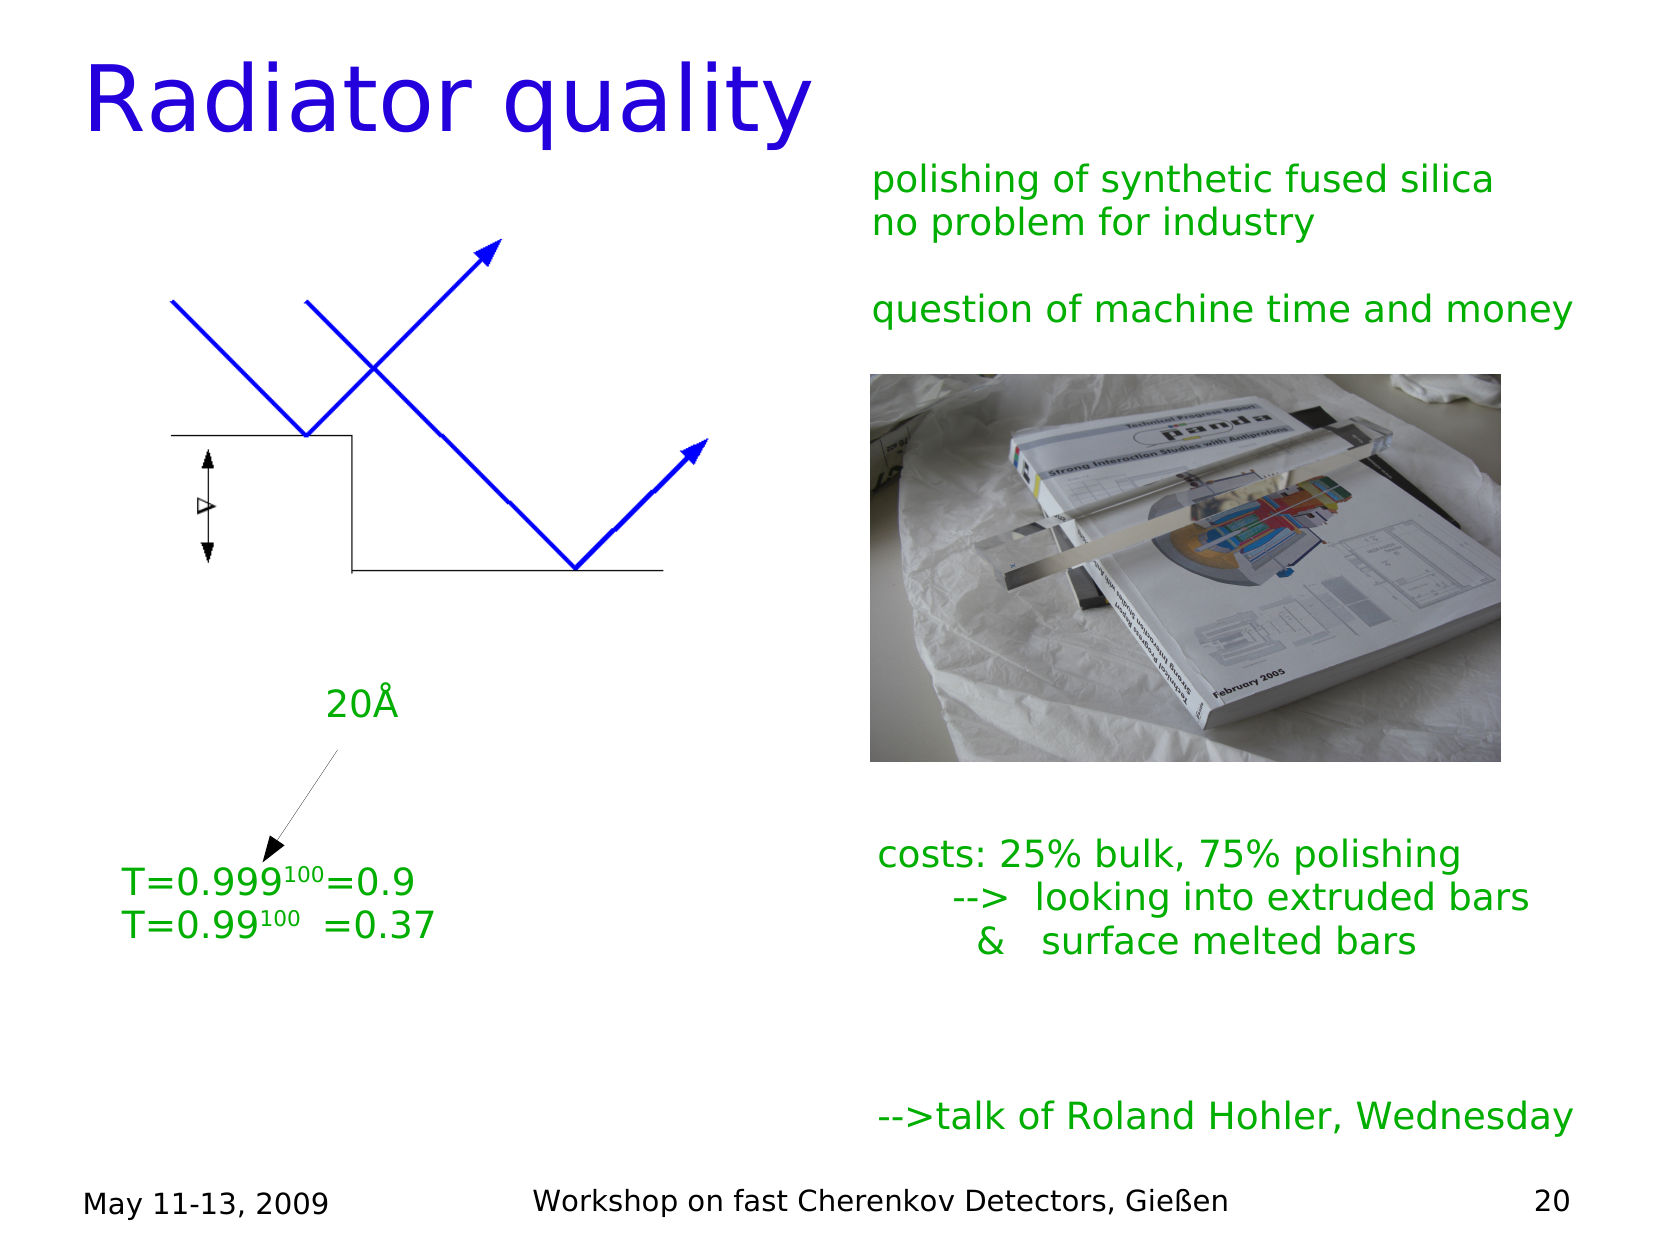

# Radiator quality
polishing of synthetic fused silica
no problem for industry
question of machine time and money
20Å
costs: 25% bulk, 75% polishing
	--> looking into extruded bars
	 & surface melted bars
T=0.999100=0.9
T=0.99100 =0.37
-->talk of Roland Hohler, Wednesday
Workshop on fast Cherenkov Detectors, Gießen
20
May 11-13, 2009